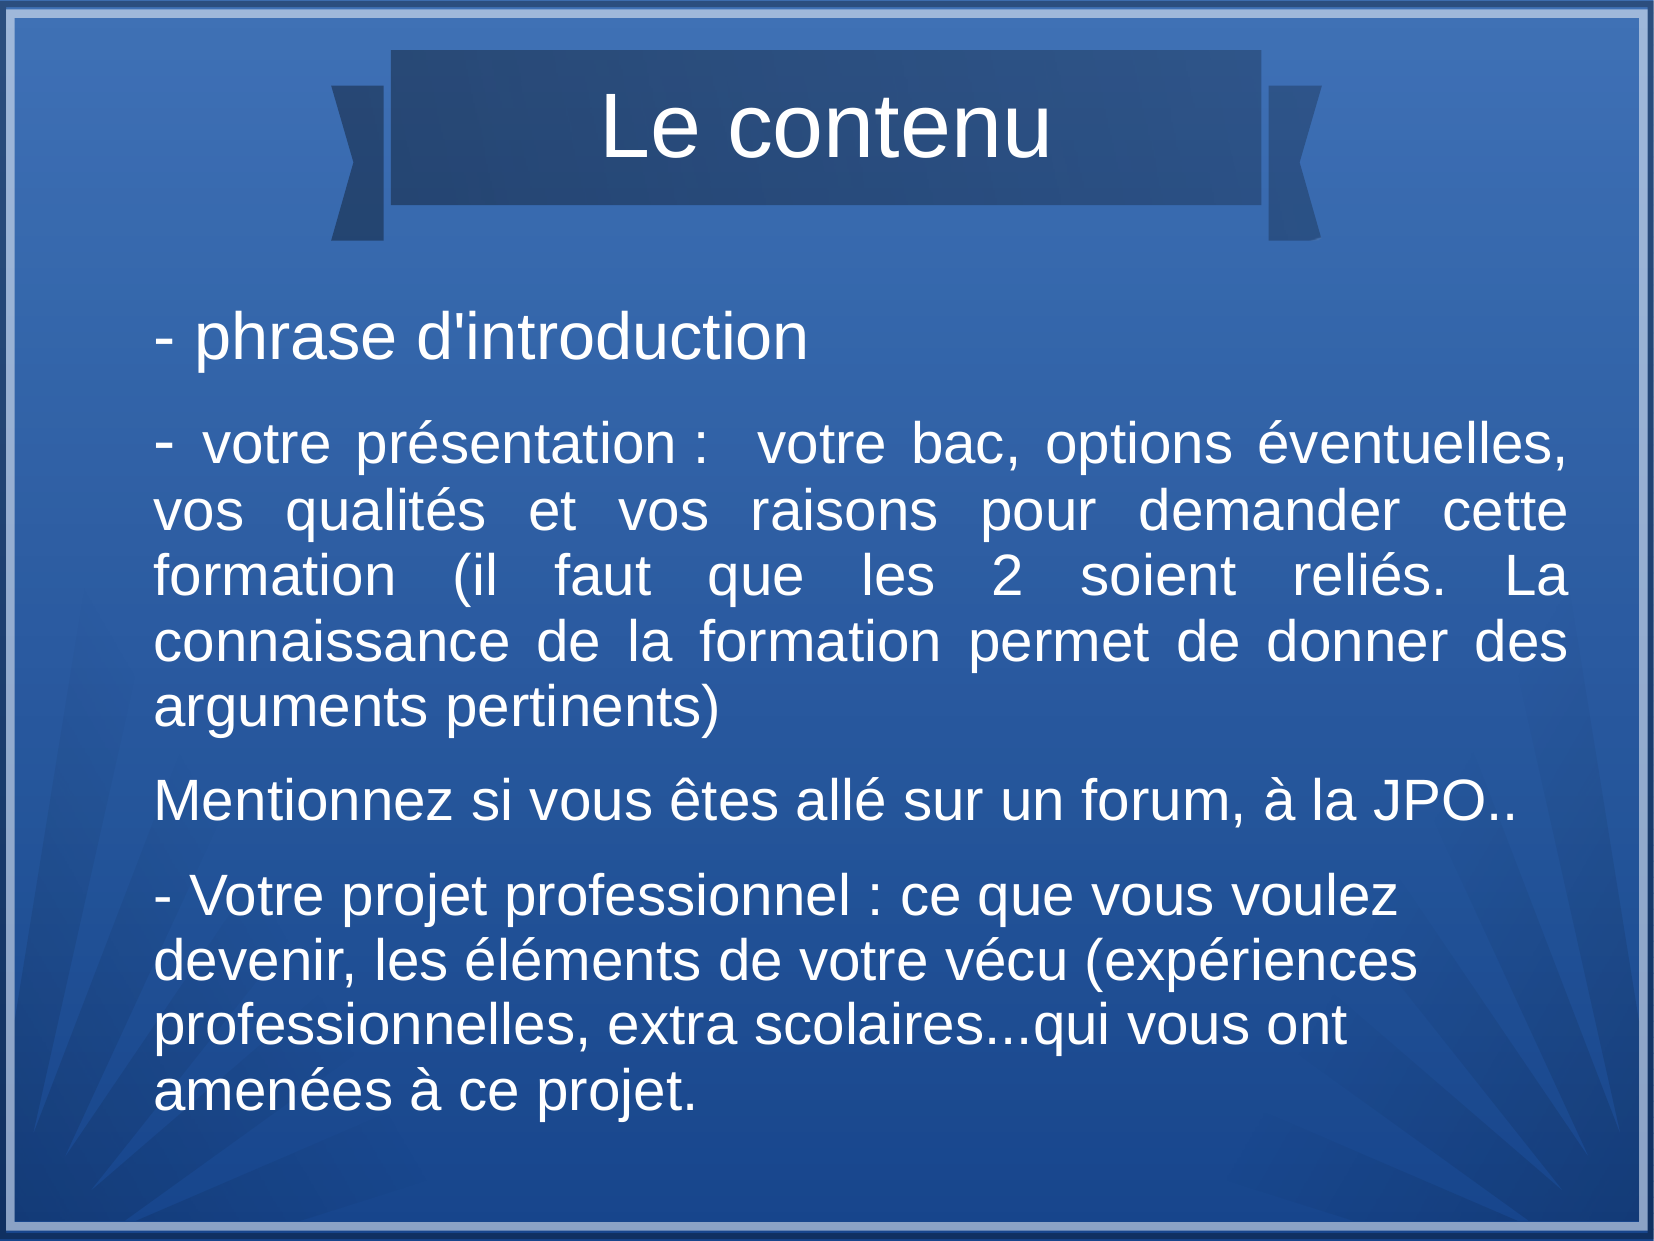

# Le contenu
- phrase d'introduction
- votre présentation : votre bac, options éventuelles, vos qualités et vos raisons pour demander cette formation (il faut que les 2 soient reliés. La connaissance de la formation permet de donner des arguments pertinents)
Mentionnez si vous êtes allé sur un forum, à la JPO..
- Votre projet professionnel : ce que vous voulez devenir, les éléments de votre vécu (expériences professionnelles, extra scolaires...qui vous ont amenées à ce projet.